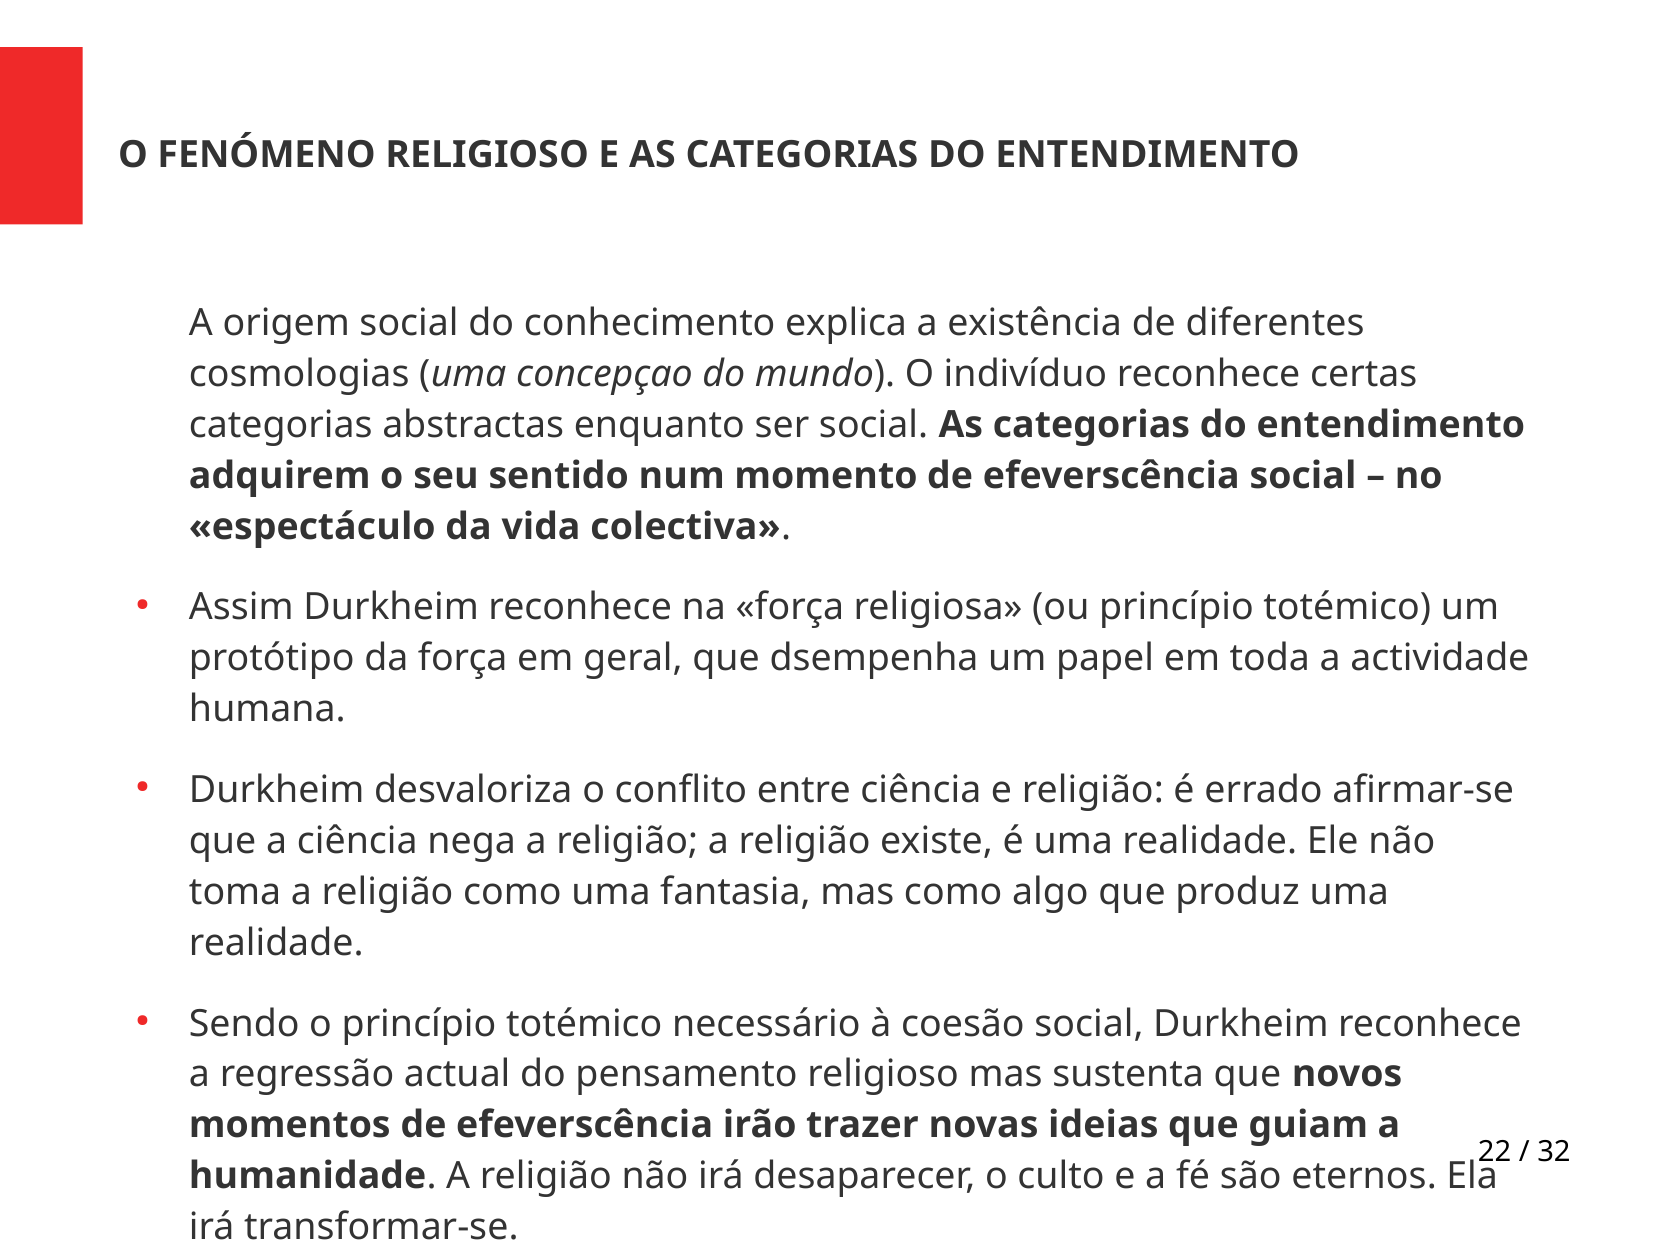

# O FENÓMENO RELIGIOSO E AS CATEGORIAS DO ENTENDIMENTO
A origem social do conhecimento explica a existência de diferentes cosmologias (uma concepçao do mundo). O indivíduo reconhece certas categorias abstractas enquanto ser social. As categorias do entendimento adquirem o seu sentido num momento de efeverscência social – no «espectáculo da vida colectiva».
Assim Durkheim reconhece na «força religiosa» (ou princípio totémico) um protótipo da força em geral, que dsempenha um papel em toda a actividade humana.
Durkheim desvaloriza o conflito entre ciência e religião: é errado afirmar-se que a ciência nega a religião; a religião existe, é uma realidade. Ele não toma a religião como uma fantasia, mas como algo que produz uma realidade.
Sendo o princípio totémico necessário à coesão social, Durkheim reconhece a regressão actual do pensamento religioso mas sustenta que novos momentos de efeverscência irão trazer novas ideias que guiam a humanidade. A religião não irá desaparecer, o culto e a fé são eternos. Ela irá transformar-se.
22